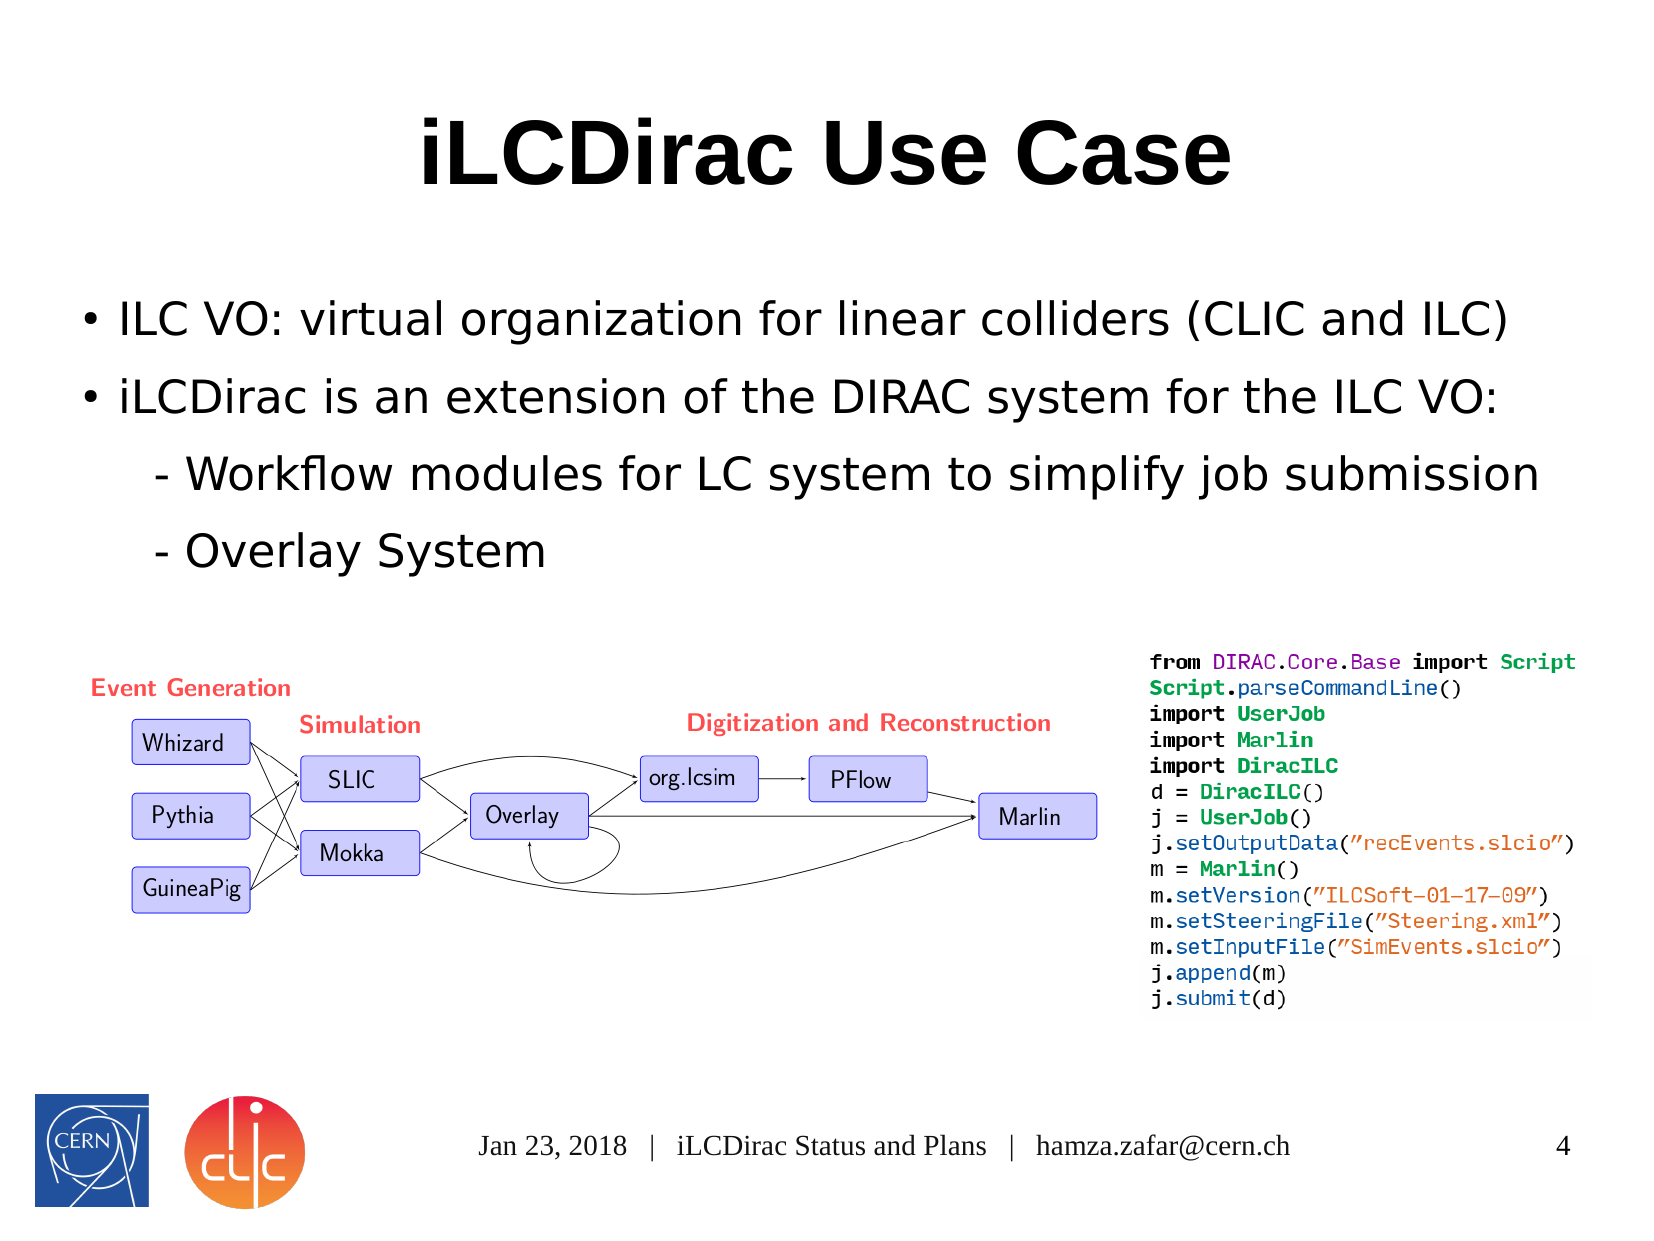

# iLCDirac Use Case
ILC VO: virtual organization for linear colliders (CLIC and ILC)
iLCDirac is an extension of the DIRAC system for the ILC VO:
- Workflow modules for LC system to simplify job submission
- Overlay System
Jan 23, 2018 | iLCDirac Status and Plans | hamza.zafar@cern.ch
4